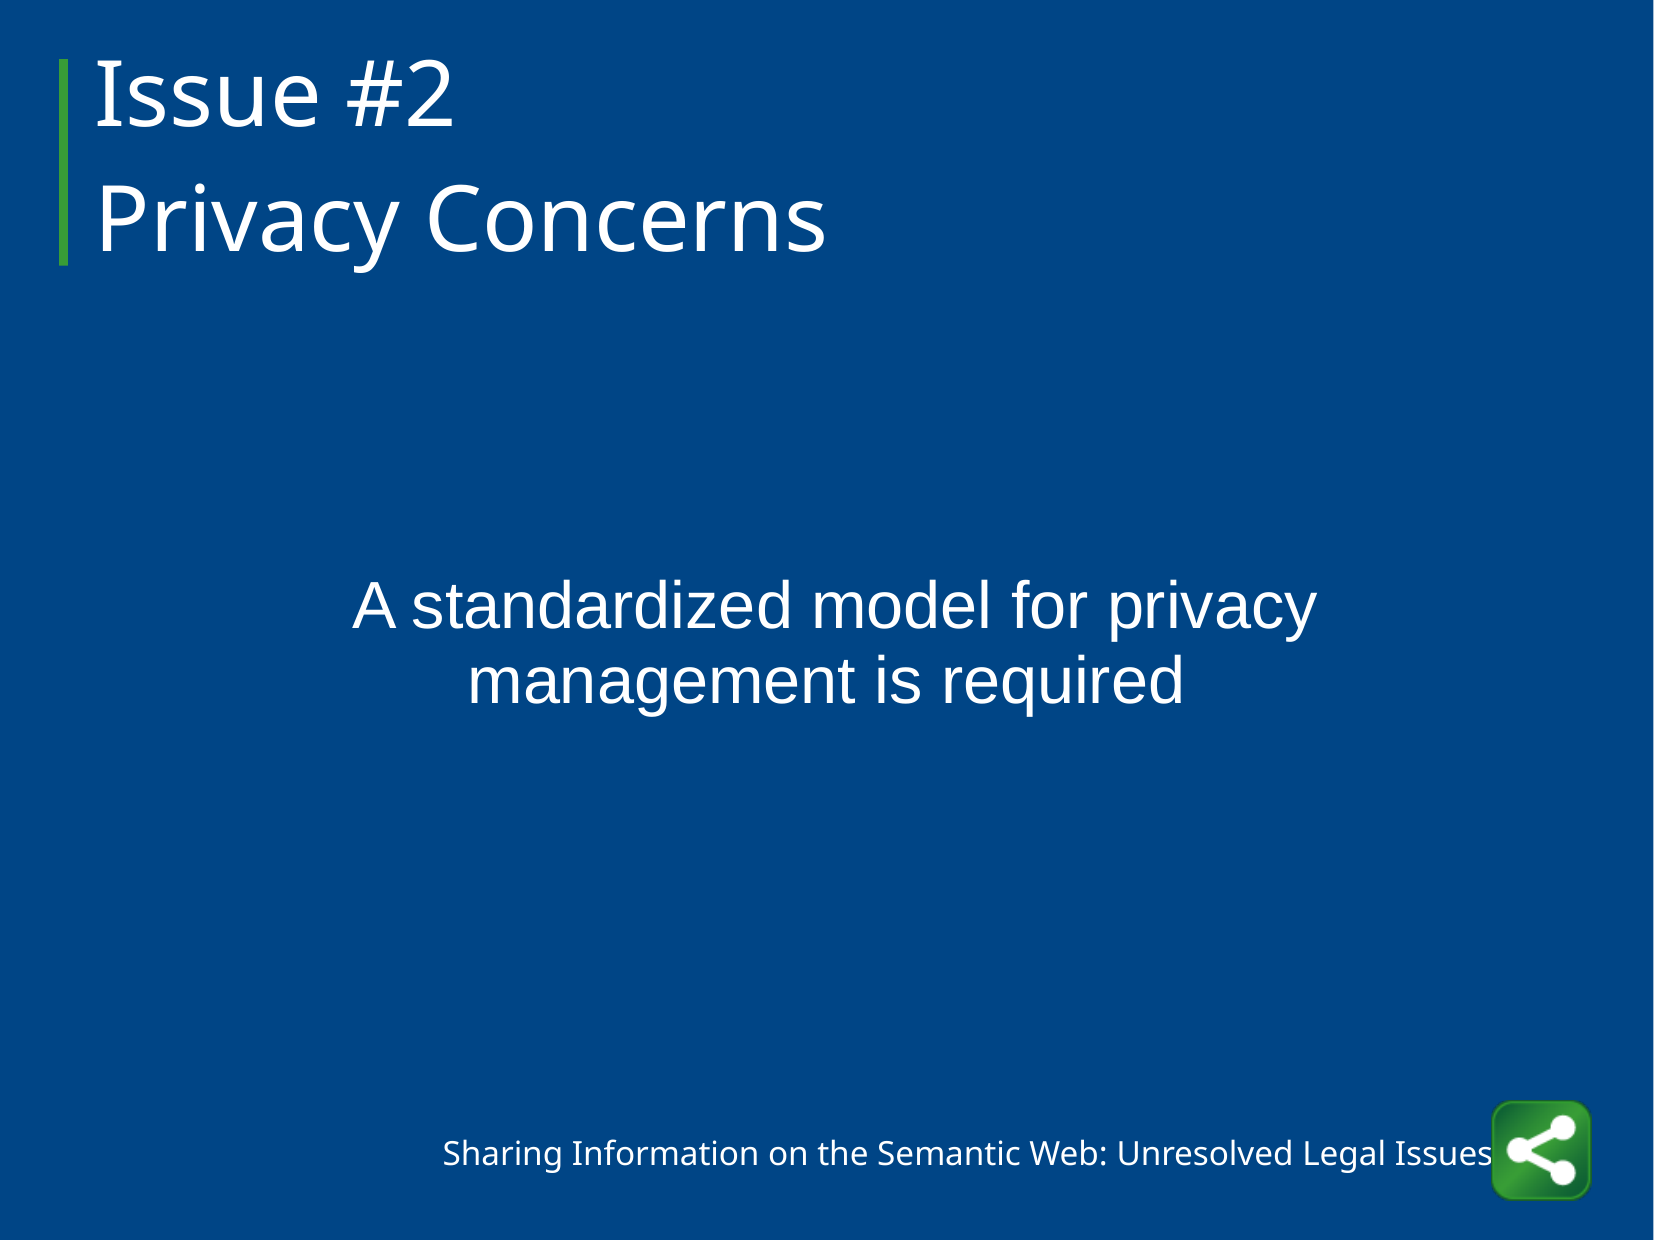

# Issue #2 Privacy Concerns
 A standardized model for privacy management is required